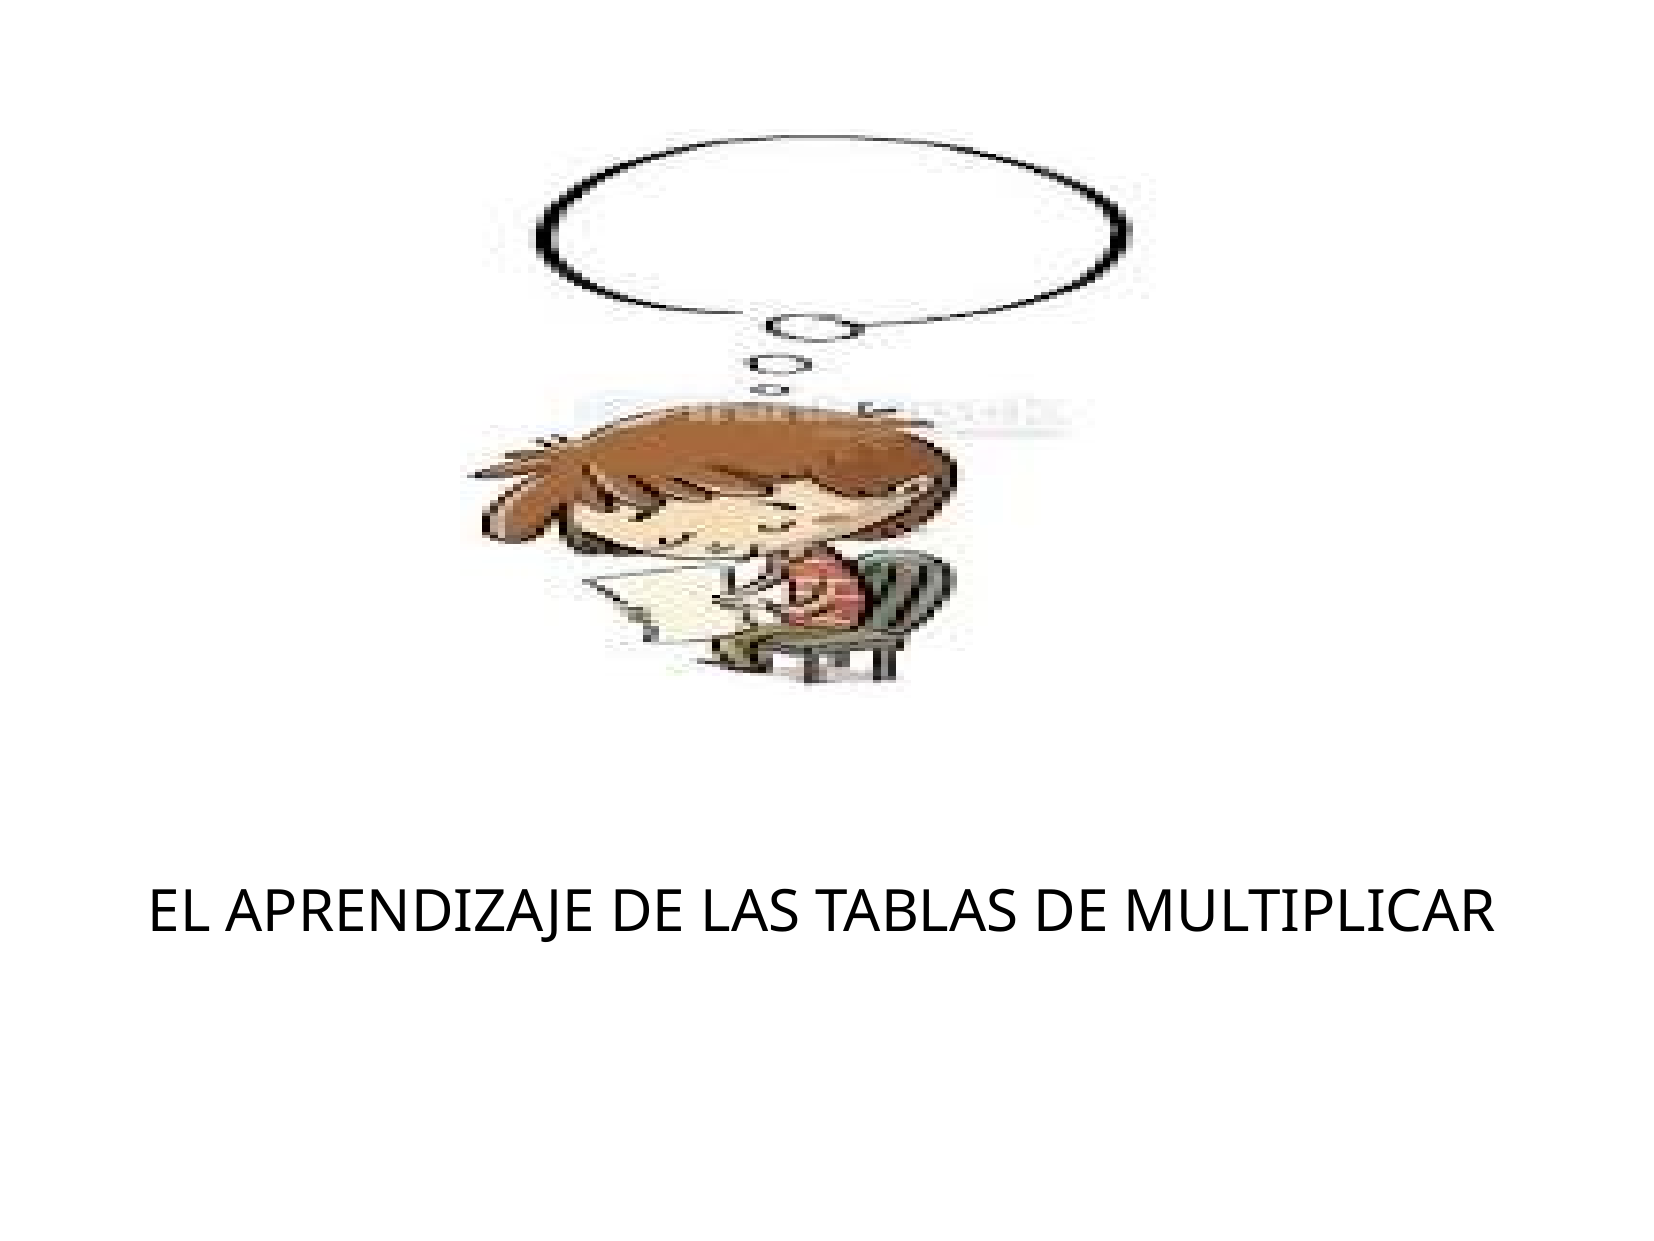

EL APRENDIZAJE DE LAS TABLAS DE MULTIPLICAR